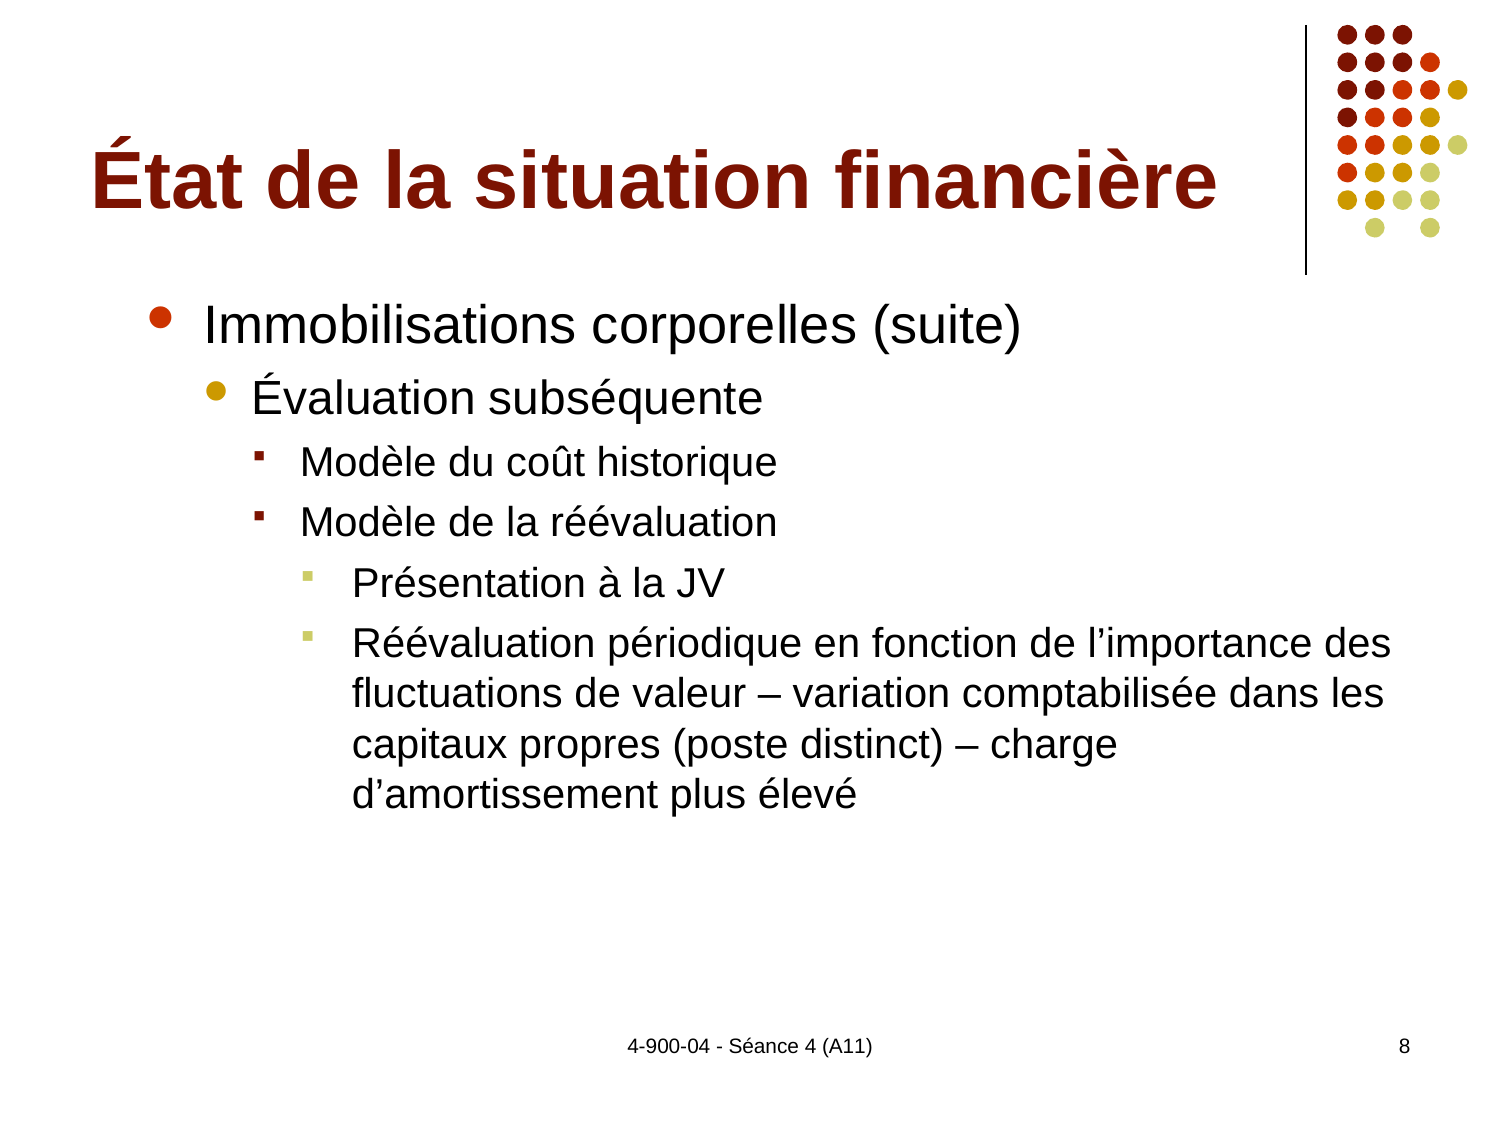

# État de la situation financière
Immobilisations corporelles (suite)
Évaluation subséquente
Modèle du coût historique
Modèle de la réévaluation
Présentation à la JV
Réévaluation périodique en fonction de l’importance des fluctuations de valeur – variation comptabilisée dans les capitaux propres (poste distinct) – charge d’amortissement plus élevé
4-900-04 - Séance 4 (A11)